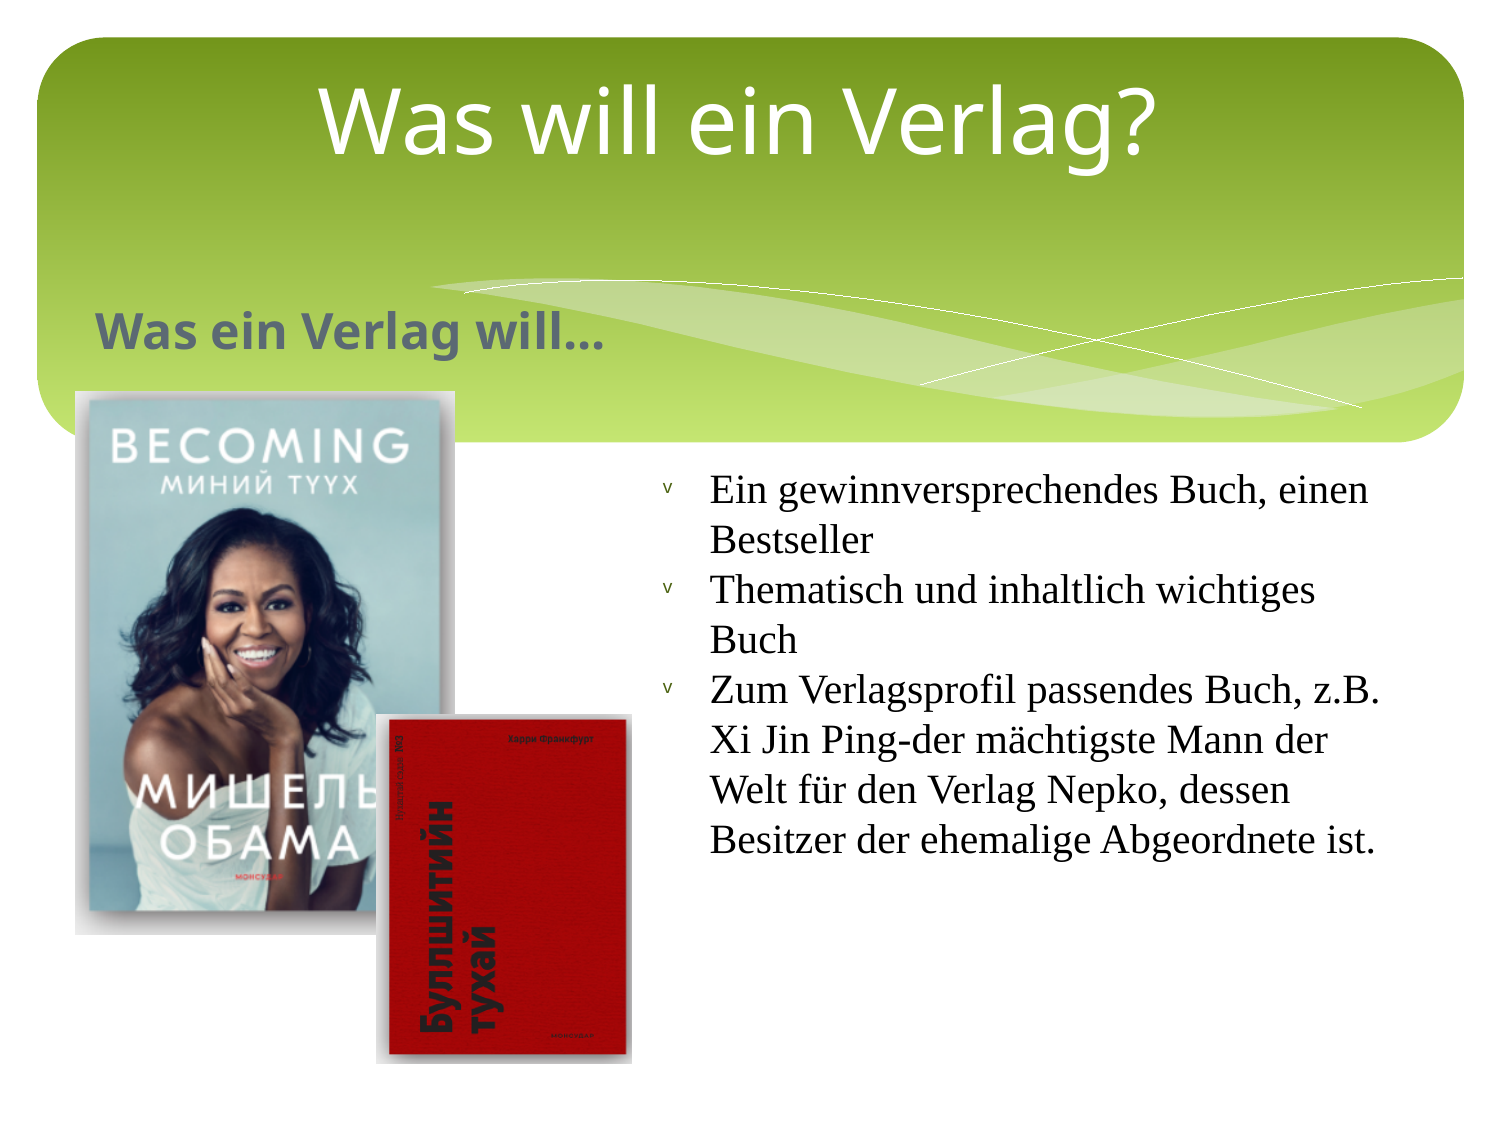

Was will ein Verlag?
# Was ein Verlag will...
Ein gewinnversprechendes Buch, einen Bestseller
Thematisch und inhaltlich wichtiges Buch
Zum Verlagsprofil passendes Buch, z.B. Xi Jin Ping-der mächtigste Mann der Welt für den Verlag Nepko, dessen Besitzer der ehemalige Abgeordnete ist.